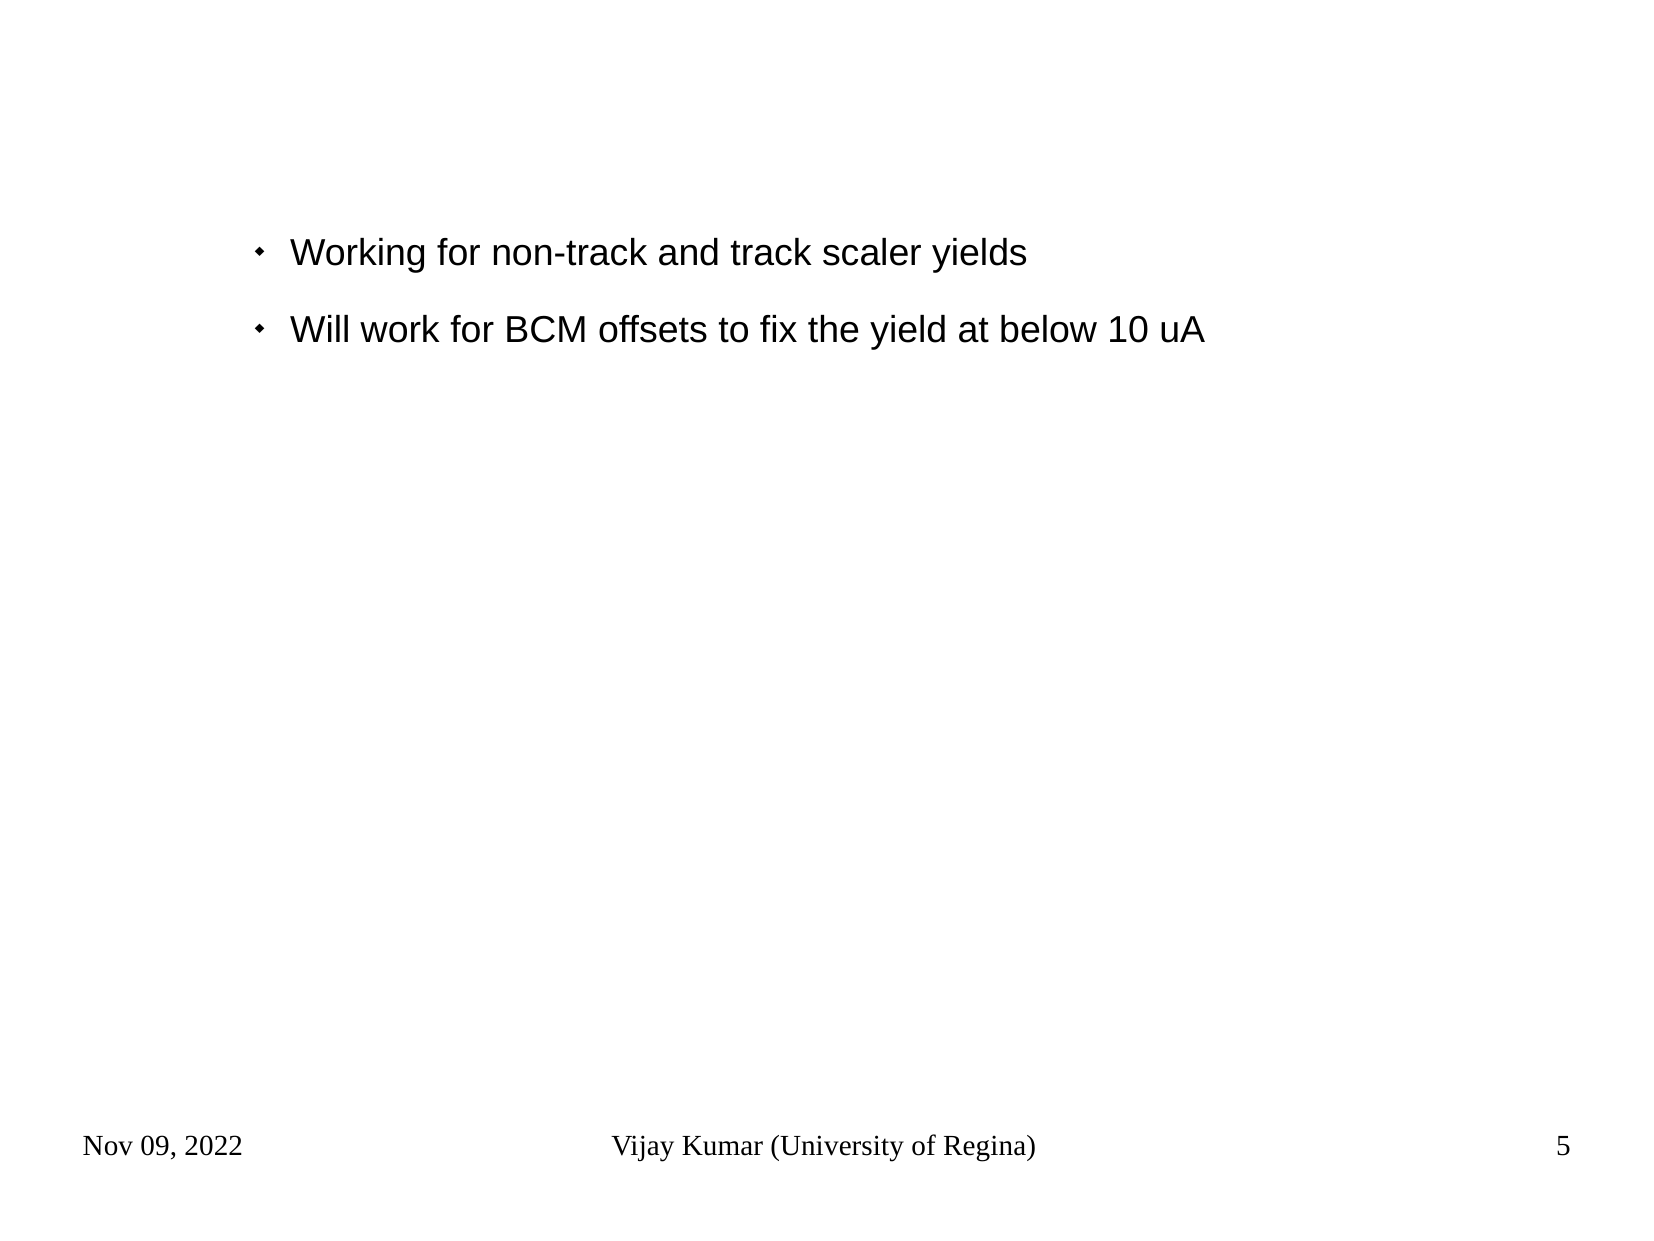

Working for non-track and track scaler yields
Will work for BCM offsets to fix the yield at below 10 uA
Nov 09, 2022
Vijay Kumar (University of Regina)
5